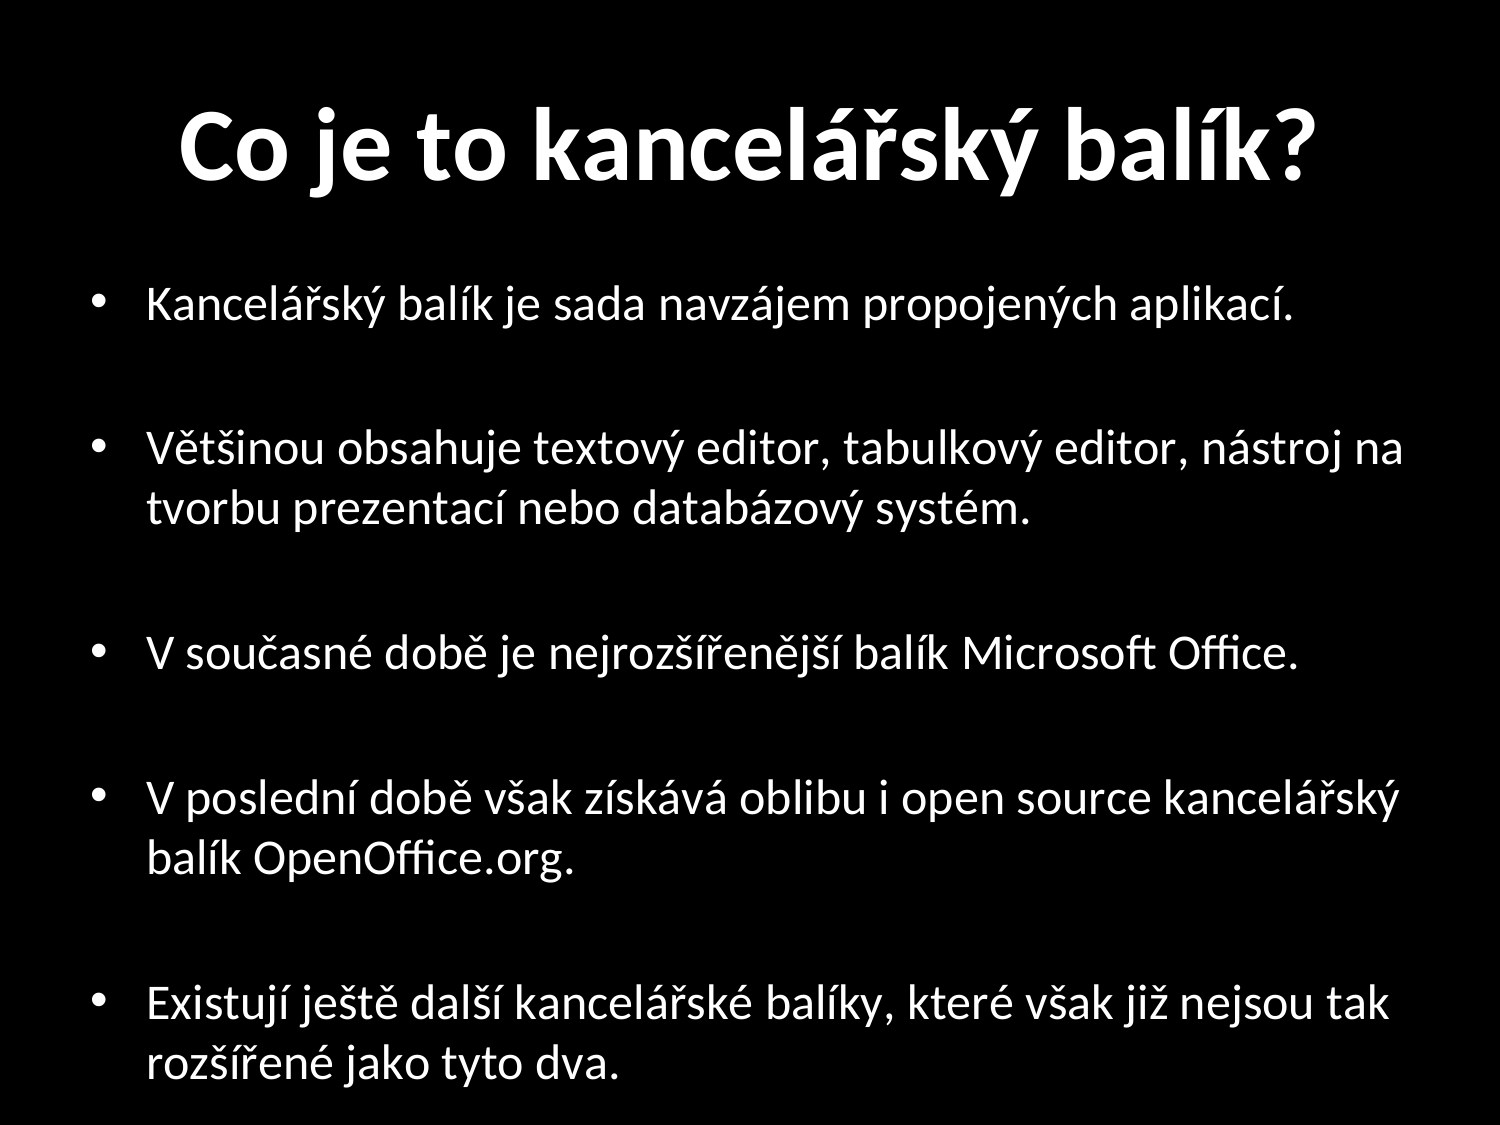

# Co je to kancelářský balík?
Kancelářský balík je sada navzájem propojených aplikací.
Většinou obsahuje textový editor, tabulkový editor, nástroj na tvorbu prezentací nebo databázový systém.
V současné době je nejrozšířenější balík Microsoft Office.
V poslední době však získává oblibu i open source kancelářský balík OpenOffice.org.
Existují ještě další kancelářské balíky, které však již nejsou tak rozšířené jako tyto dva.